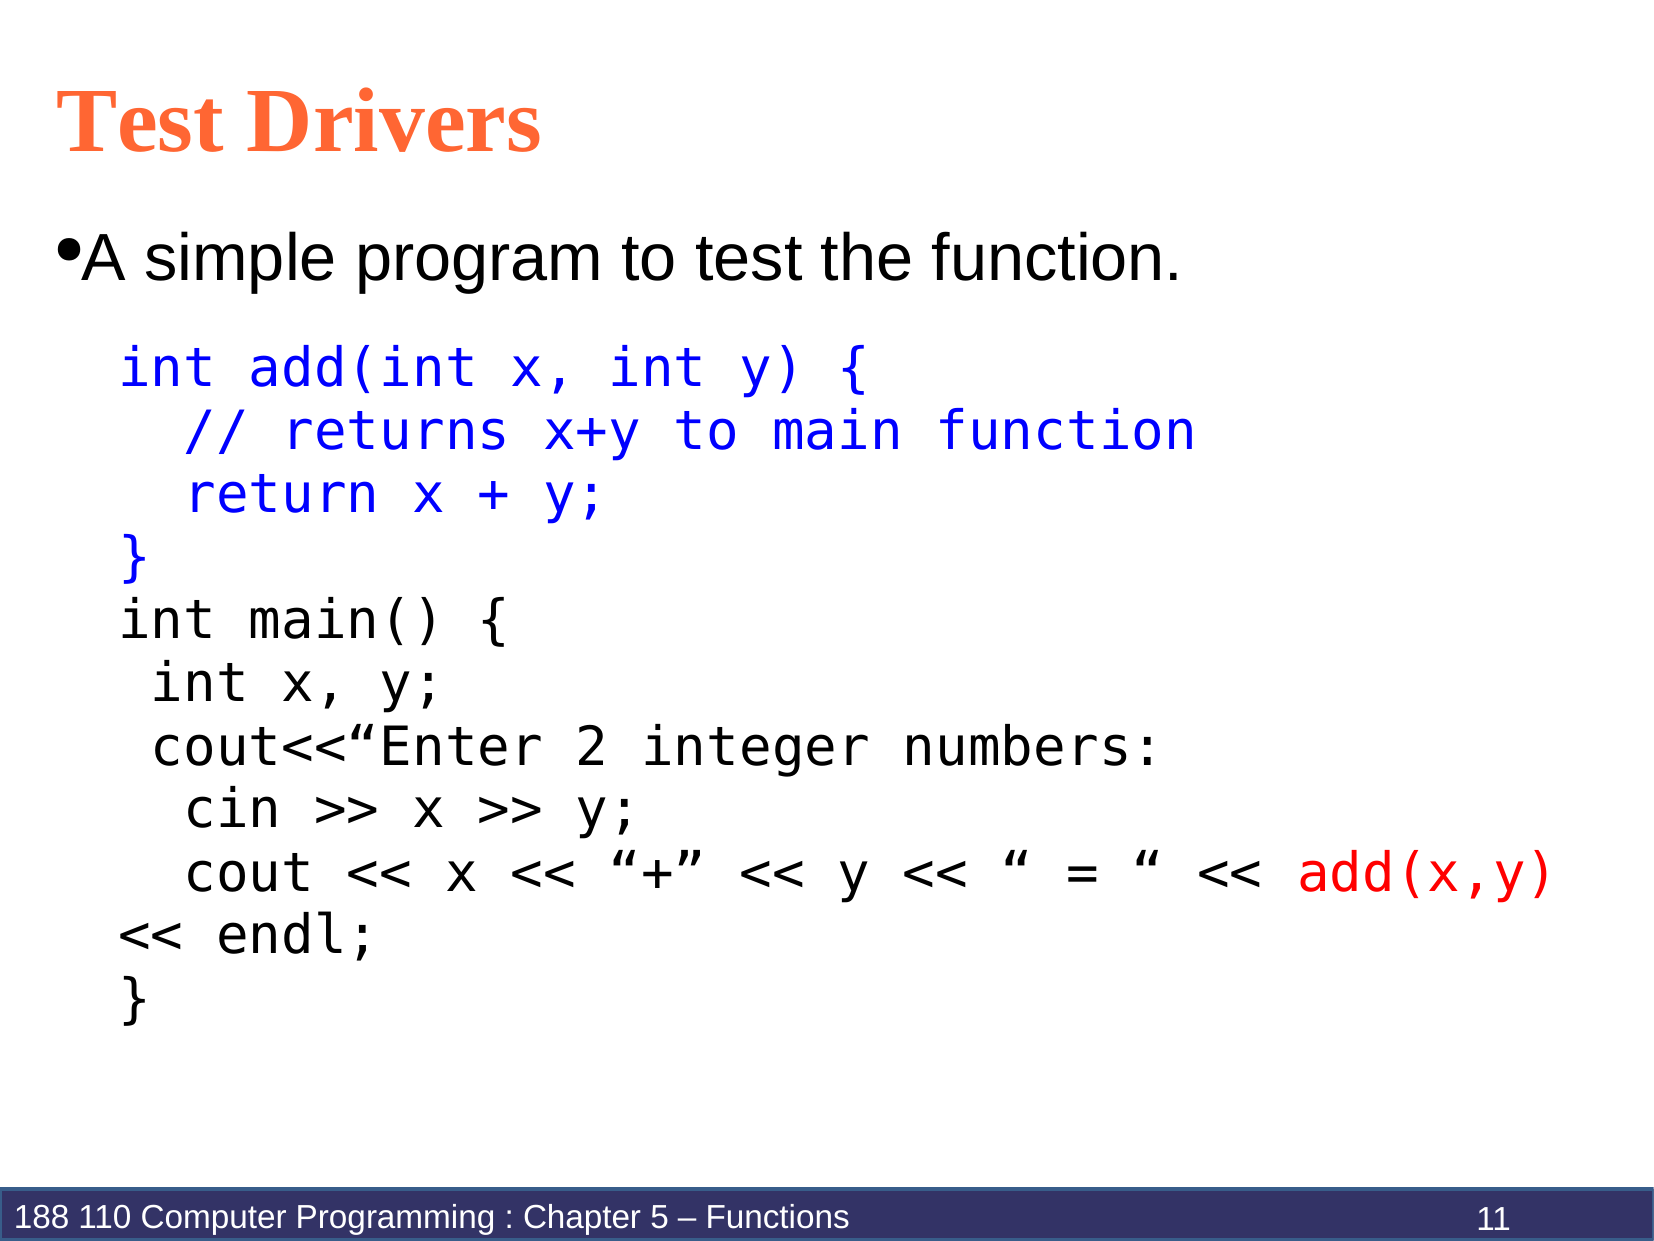

# Test Drivers
A simple program to test the function.
int add(int x, int y) {
 // returns x+y to main function
 return x + y;
}
int main() {
 int x, y;
 cout<<“Enter 2 integer numbers:
 cin >> x >> y;
 cout << x << “+” << y << “ = “ << add(x,y) << endl;
}